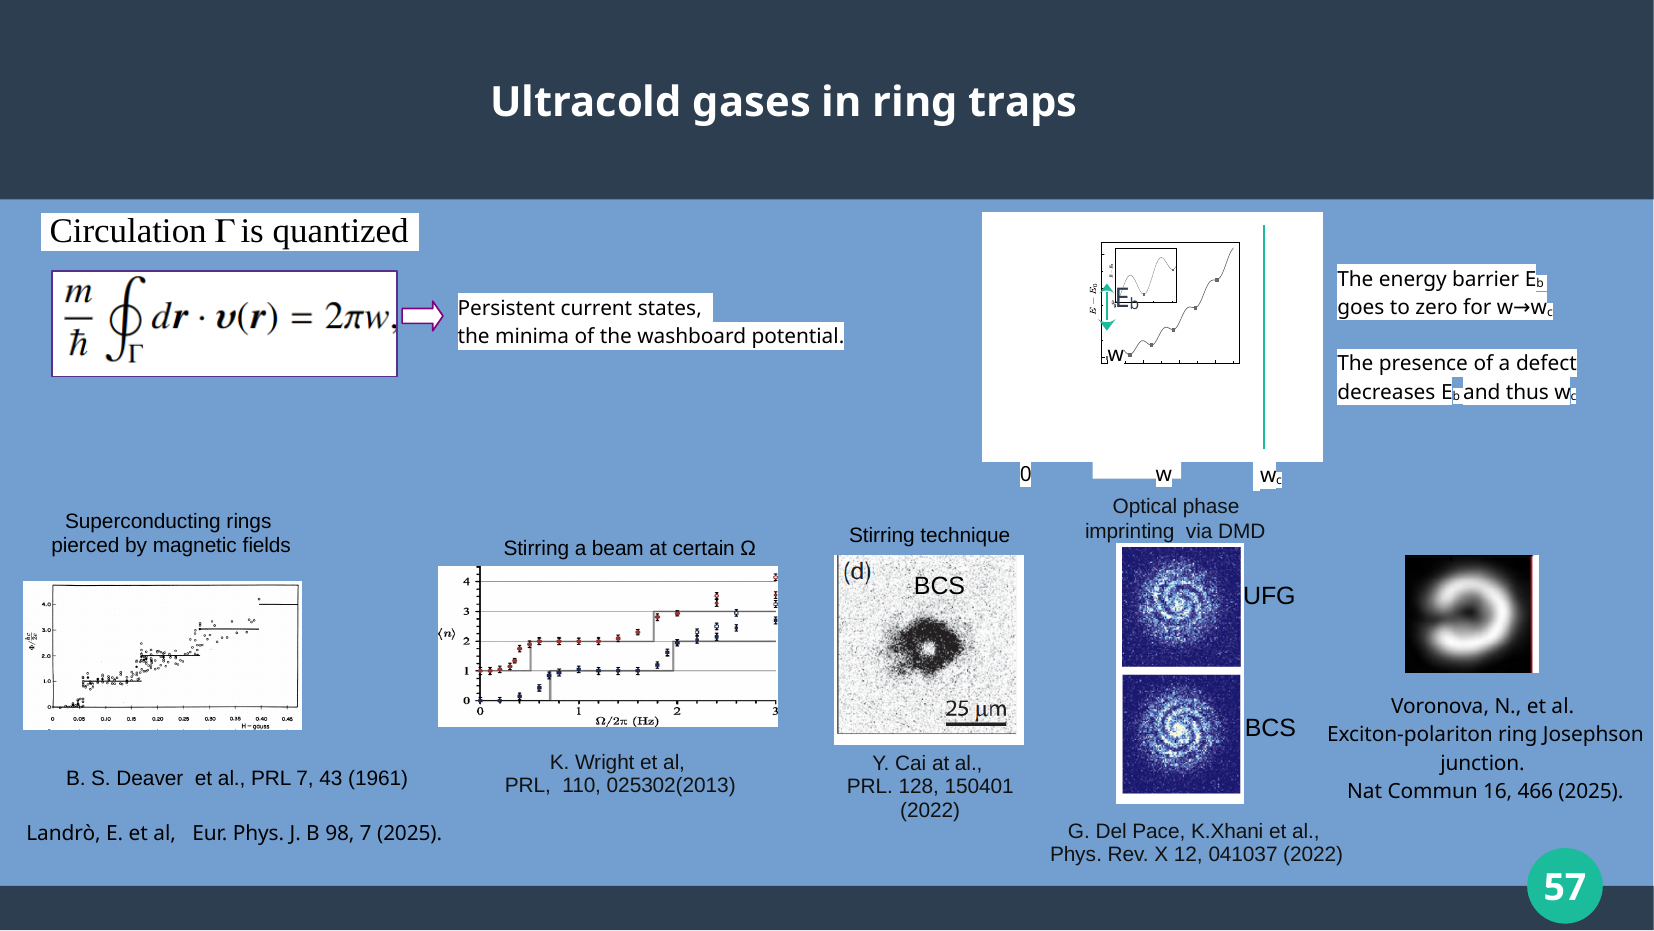

# Ultracold gases in ring traps
Eb
Persistent current states,
the minima of the washboard potential.
Eb
The energy barrier Eb
goes to zero for w→wc
The presence of a defect decreases Eb and thus wc
 w
 0
 w
 Optical phase
imprinting via DMD
 wc
Superconducting rings
pierced by magnetic fields
Stirring technique
Stirring a beam at certain Ω
BCS
UFG
BEC
B. S. Deaver et al., PRL 7, 43 (1961)
Landrò, E. et al, Eur. Phys. J. B 98, 7 (2025).
BCS
Voronova, N., et al.
Exciton-polariton ring Josephson junction.
Nat Commun 16, 466 (2025).
K. Wright et al,
PRL,  110, 025302(2013)
 Y. Cai at al.,
PRL. 128, 150401 (2022)
G. Del Pace, K.Xhani et al.,
Phys. Rev. X 12, 041037 (2022)